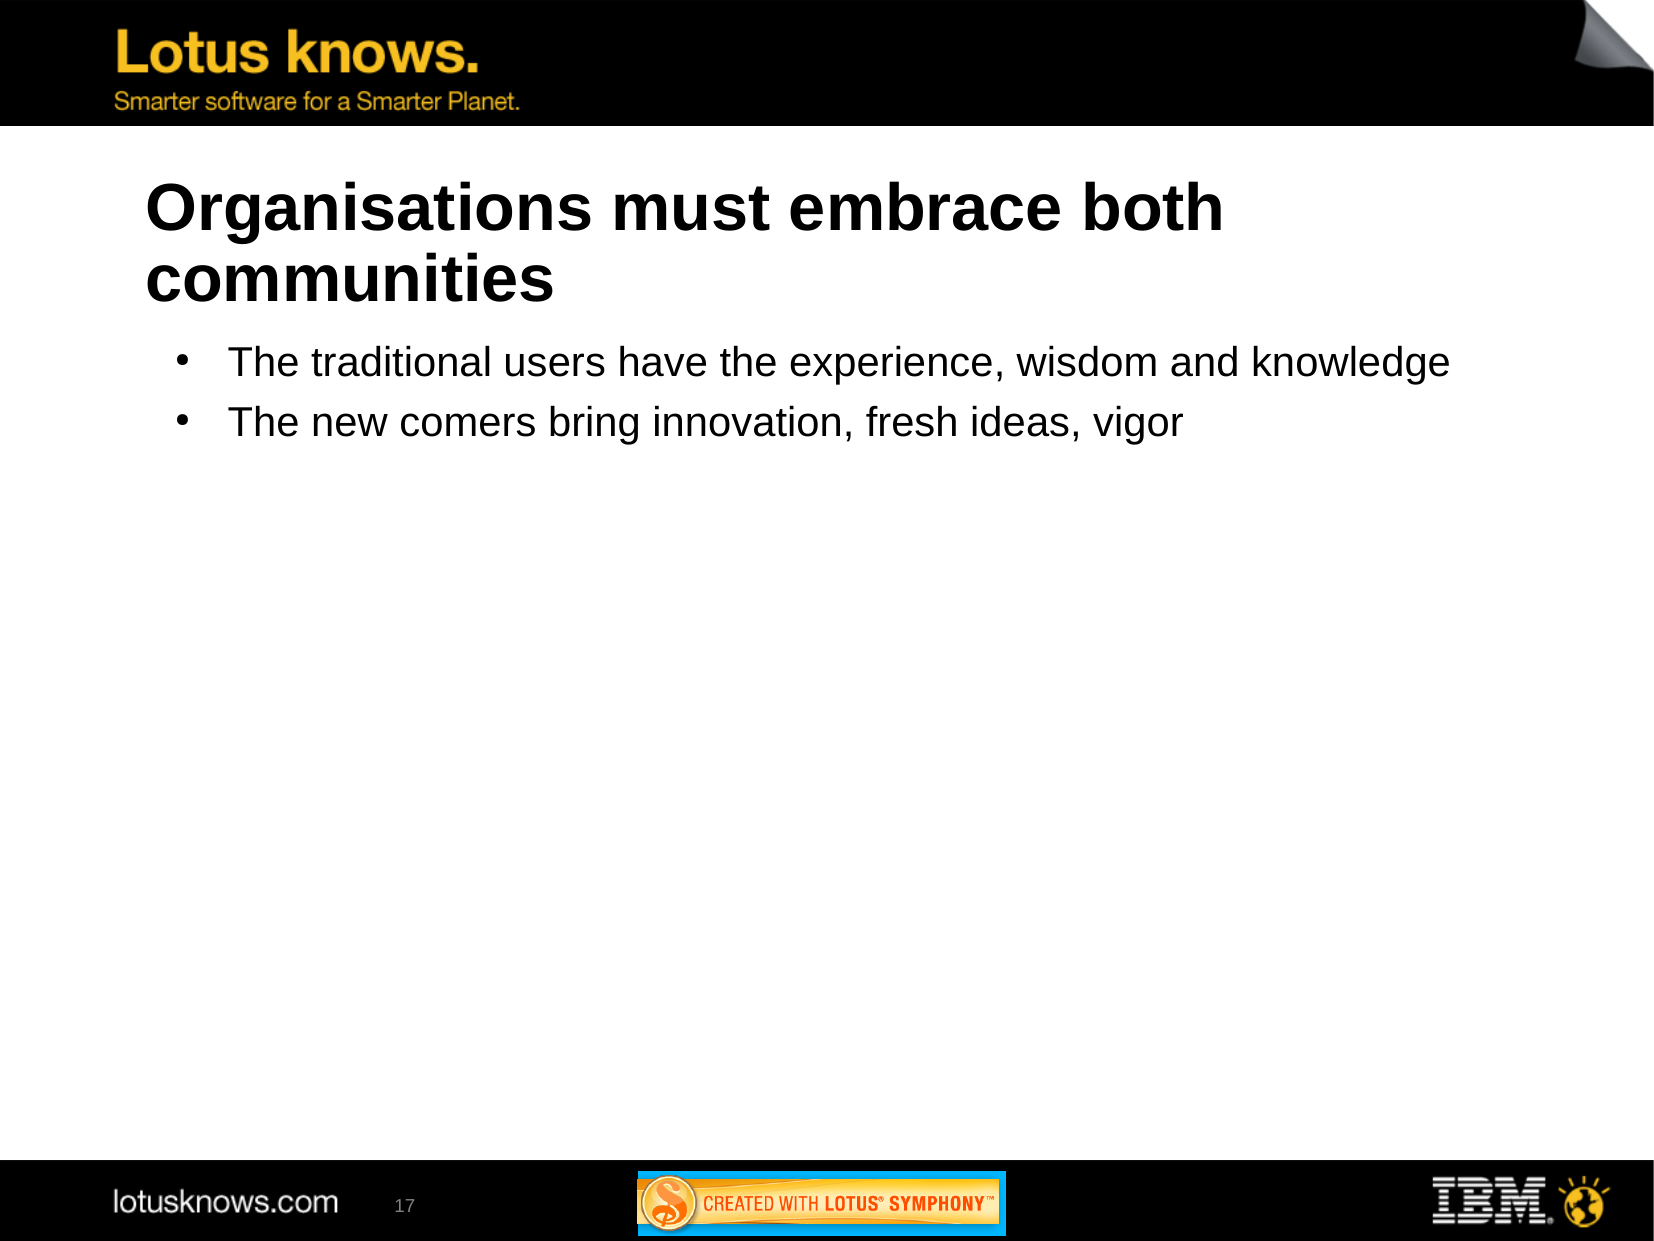

# Organisations must embrace both communities
The traditional users have the experience, wisdom and knowledge
The new comers bring innovation, fresh ideas, vigor
17